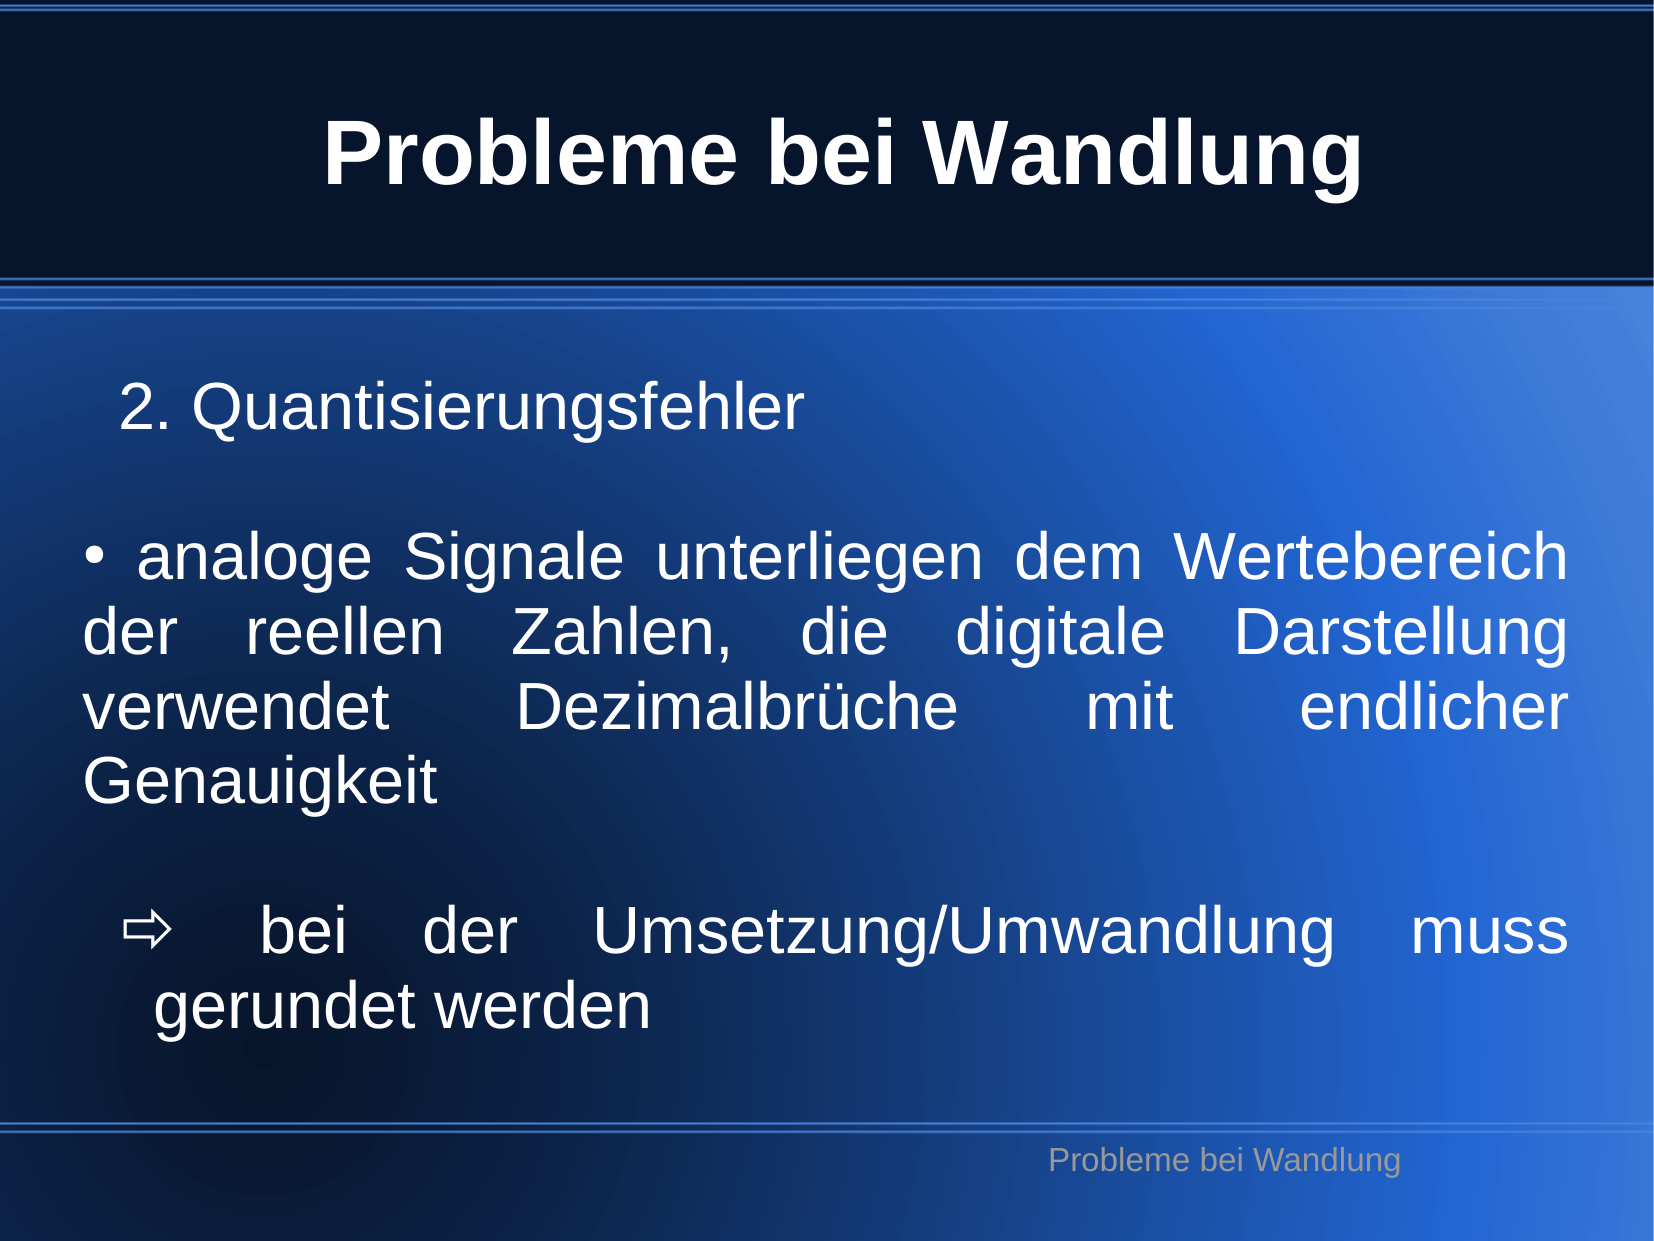

# Probleme bei Wandlung
2. Quantisierungsfehler
 analoge Signale unterliegen dem Wertebereich der reellen Zahlen, die digitale Darstellung verwendet Dezimalbrüche mit endlicher Genauigkeit
 bei der Umsetzung/Umwandlung muss gerundet werden
Probleme bei Wandlung